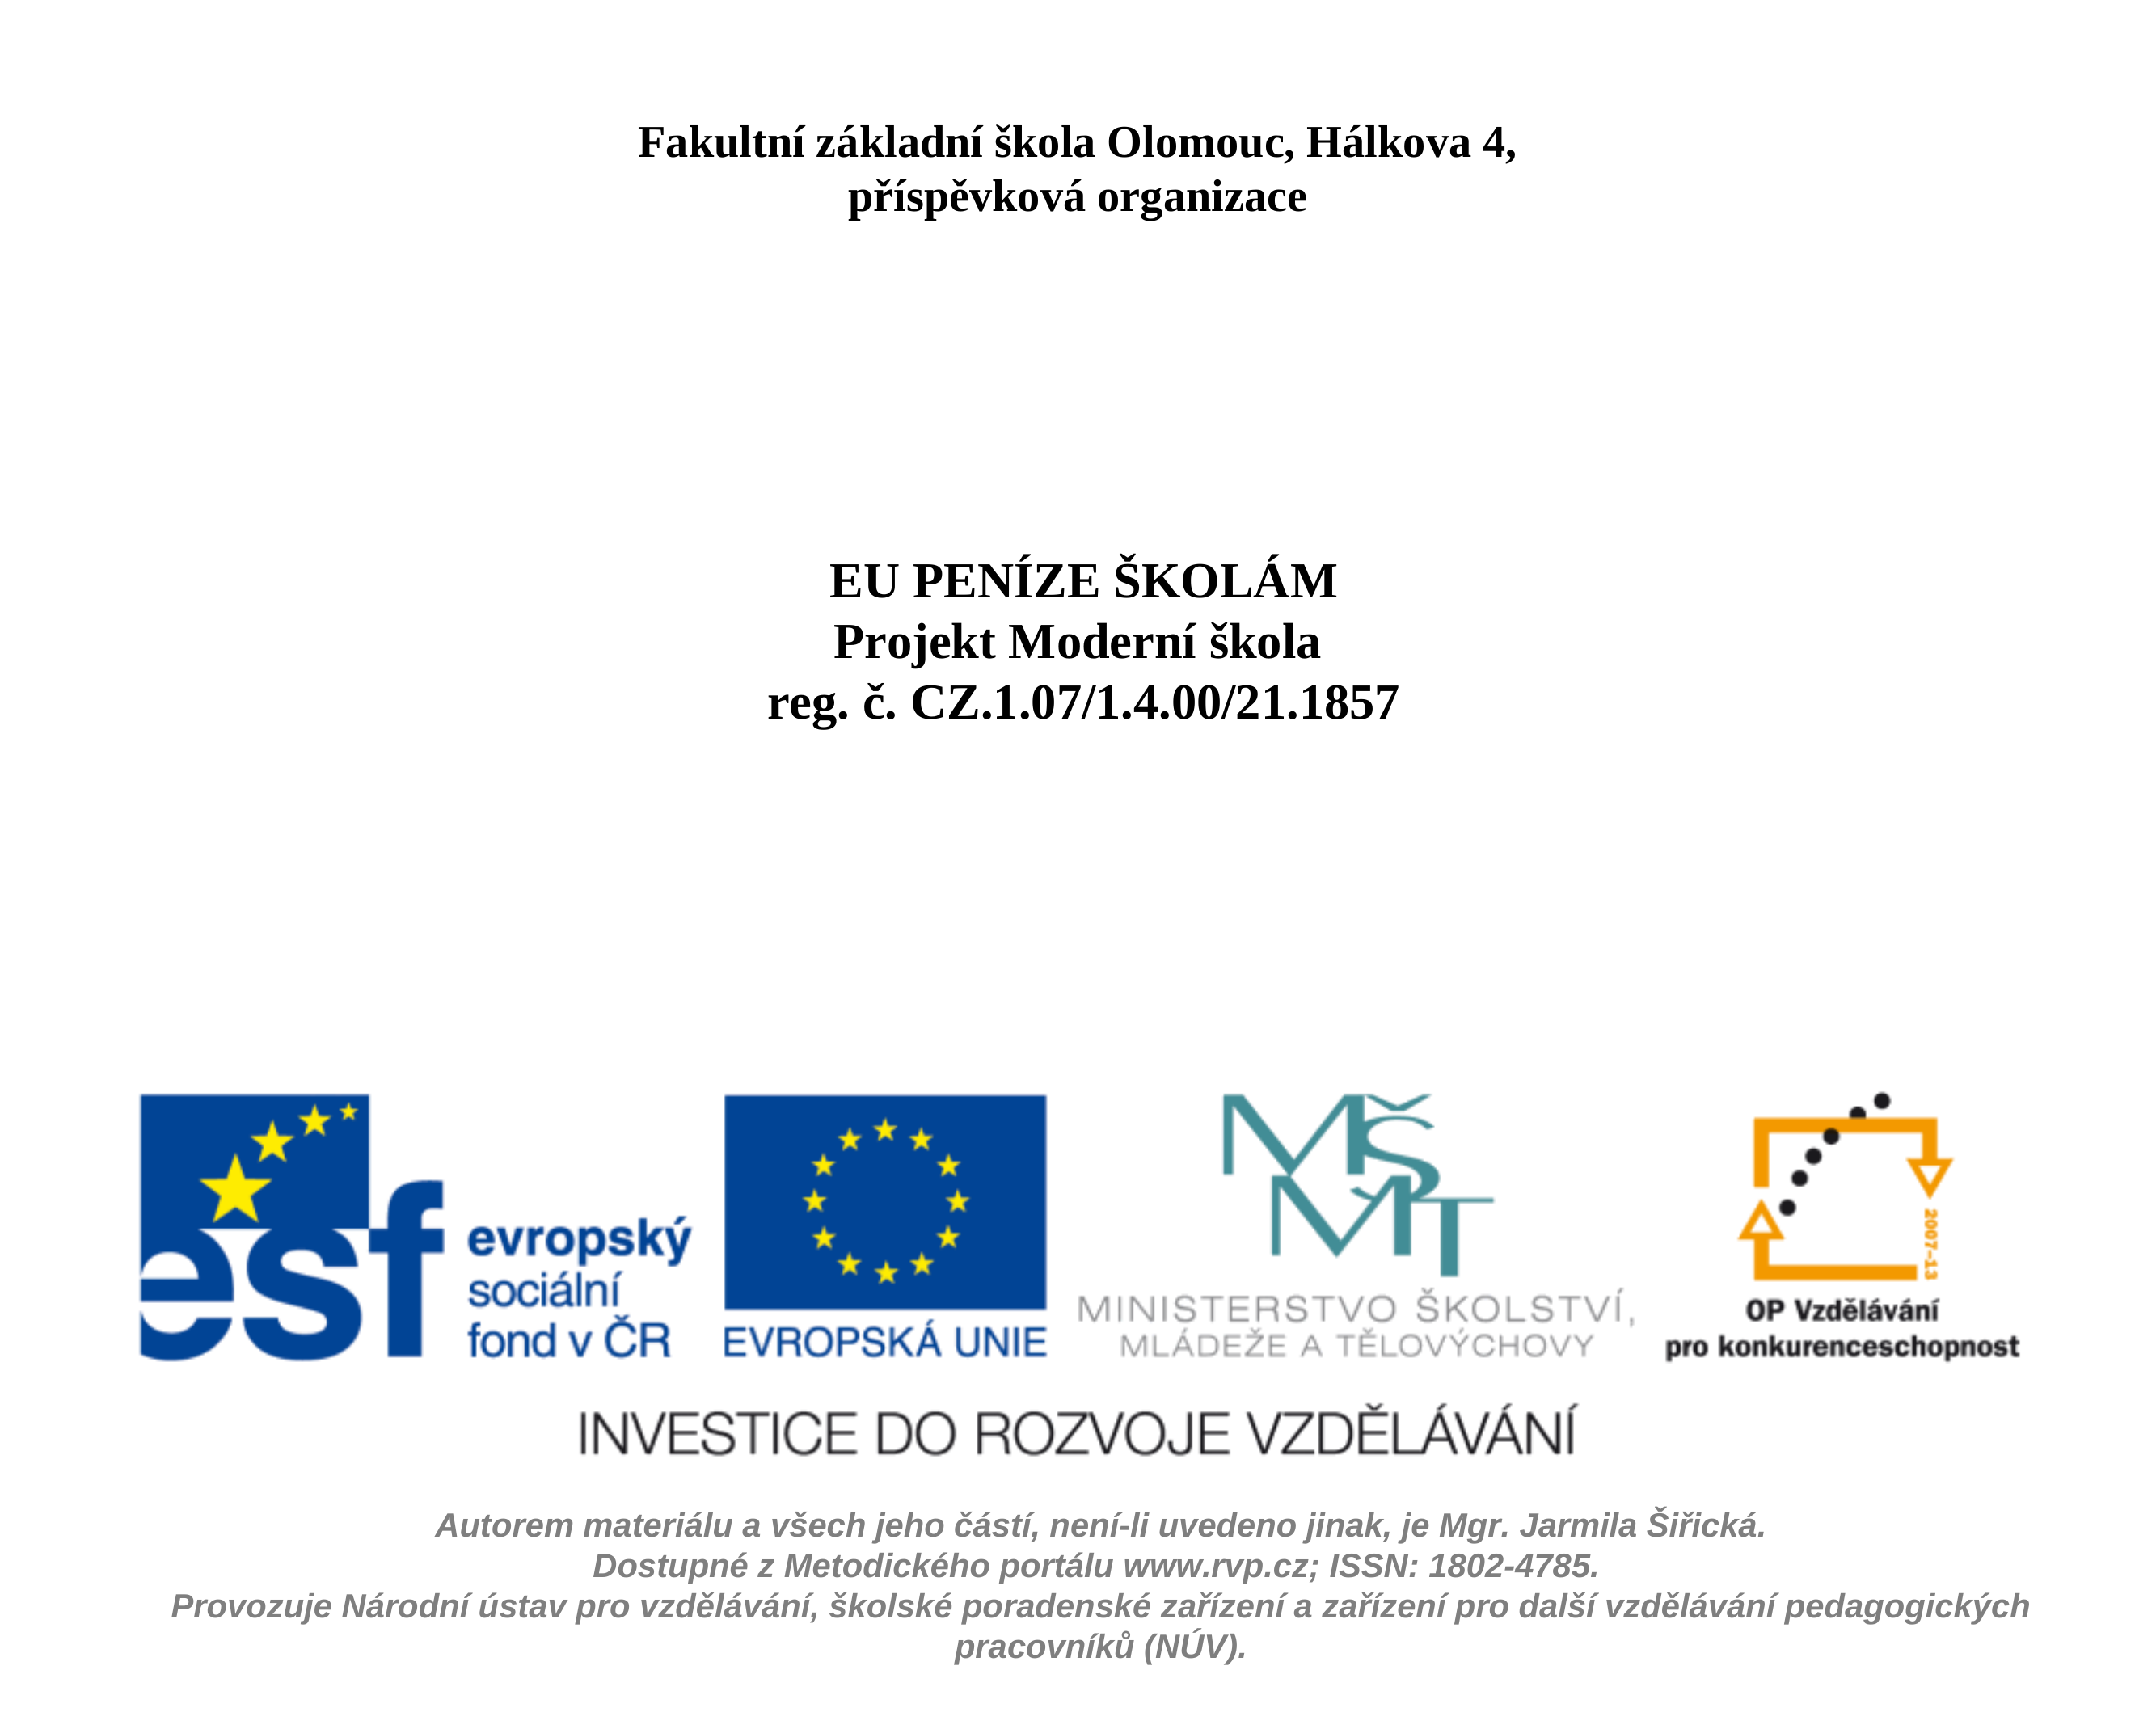

Fakultní základní škola Olomouc, Hálkova 4,
příspěvková organizace
 EU PENÍZE ŠKOLÁM
Projekt Moderní škola
 reg. č. CZ.1.07/1.4.00/21.1857
Autorem materiálu a všech jeho částí, není-li uvedeno jinak, je Mgr. Jarmila Šiřická.
Dostupné z Metodického portálu www.rvp.cz; ISSN: 1802-4785.
Provozuje Národní ústav pro vzdělávání, školské poradenské zařízení a zařízení pro další vzdělávání pedagogických pracovníků (NÚV).